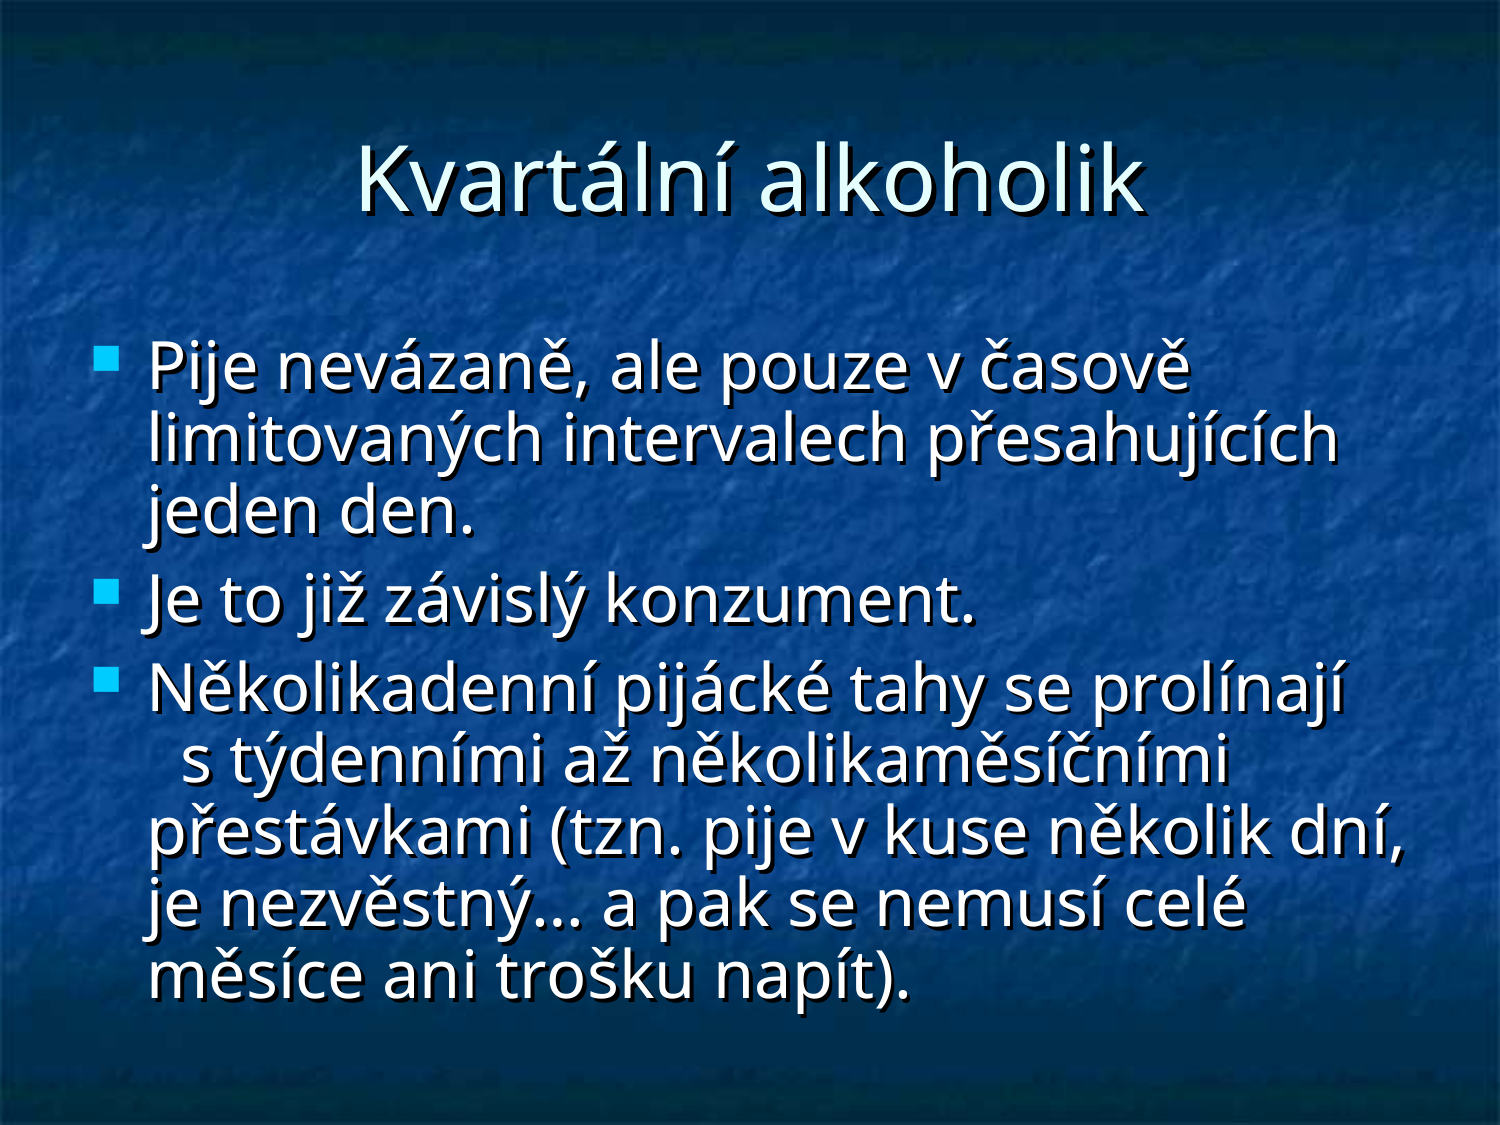

# Kvartální alkoholik
Pije nevázaně, ale pouze v časově limitovaných intervalech přesahujících jeden den.
Je to již závislý konzument.
Několikadenní pijácké tahy se prolínají s týdenními až několikaměsíčními přestávkami (tzn. pije v kuse několik dní, je nezvěstný… a pak se nemusí celé měsíce ani trošku napít).